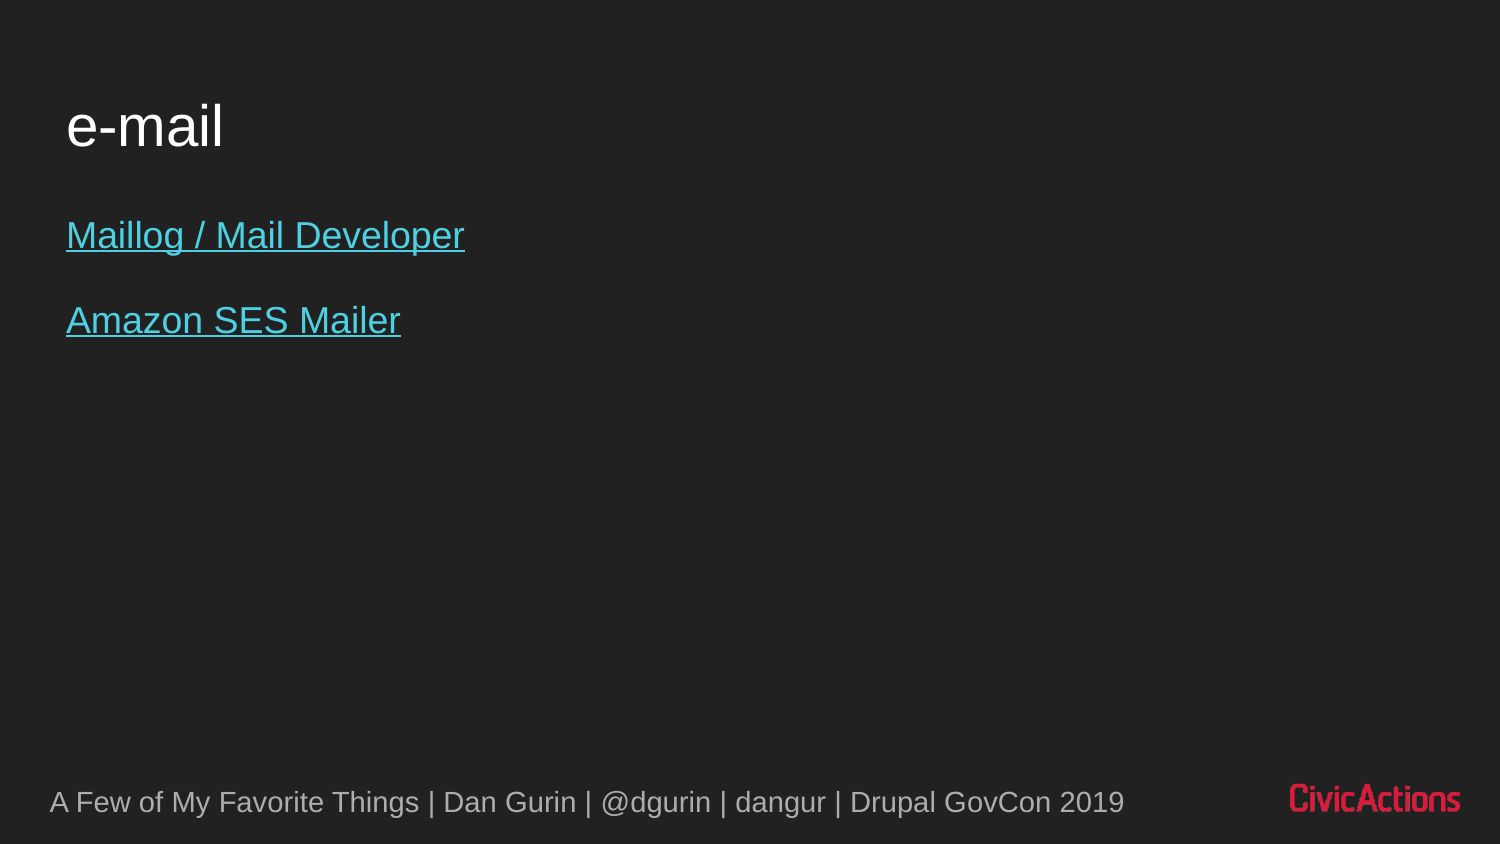

# e-mail
Maillog / Mail Developer
Amazon SES Mailer